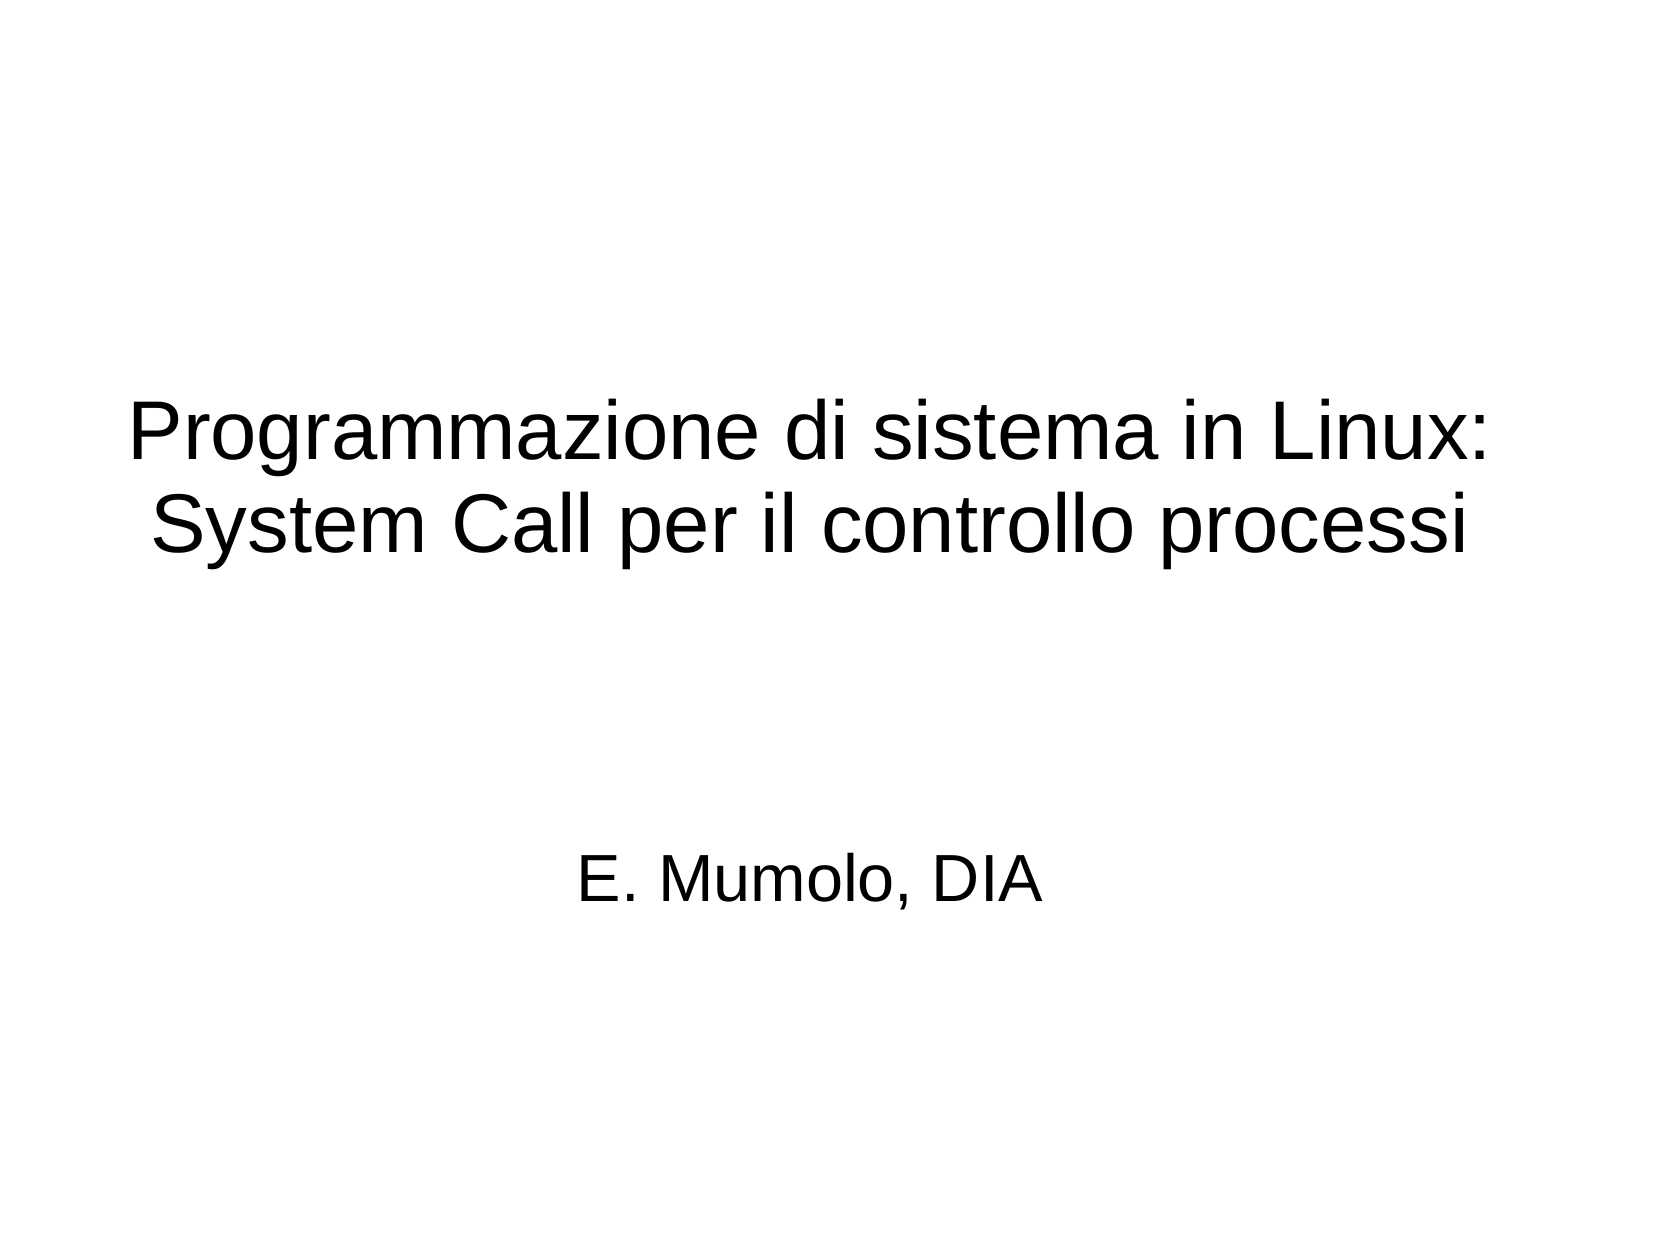

# Programmazione di sistema in Linux: System Call per il controllo processi
E. Mumolo, DIA